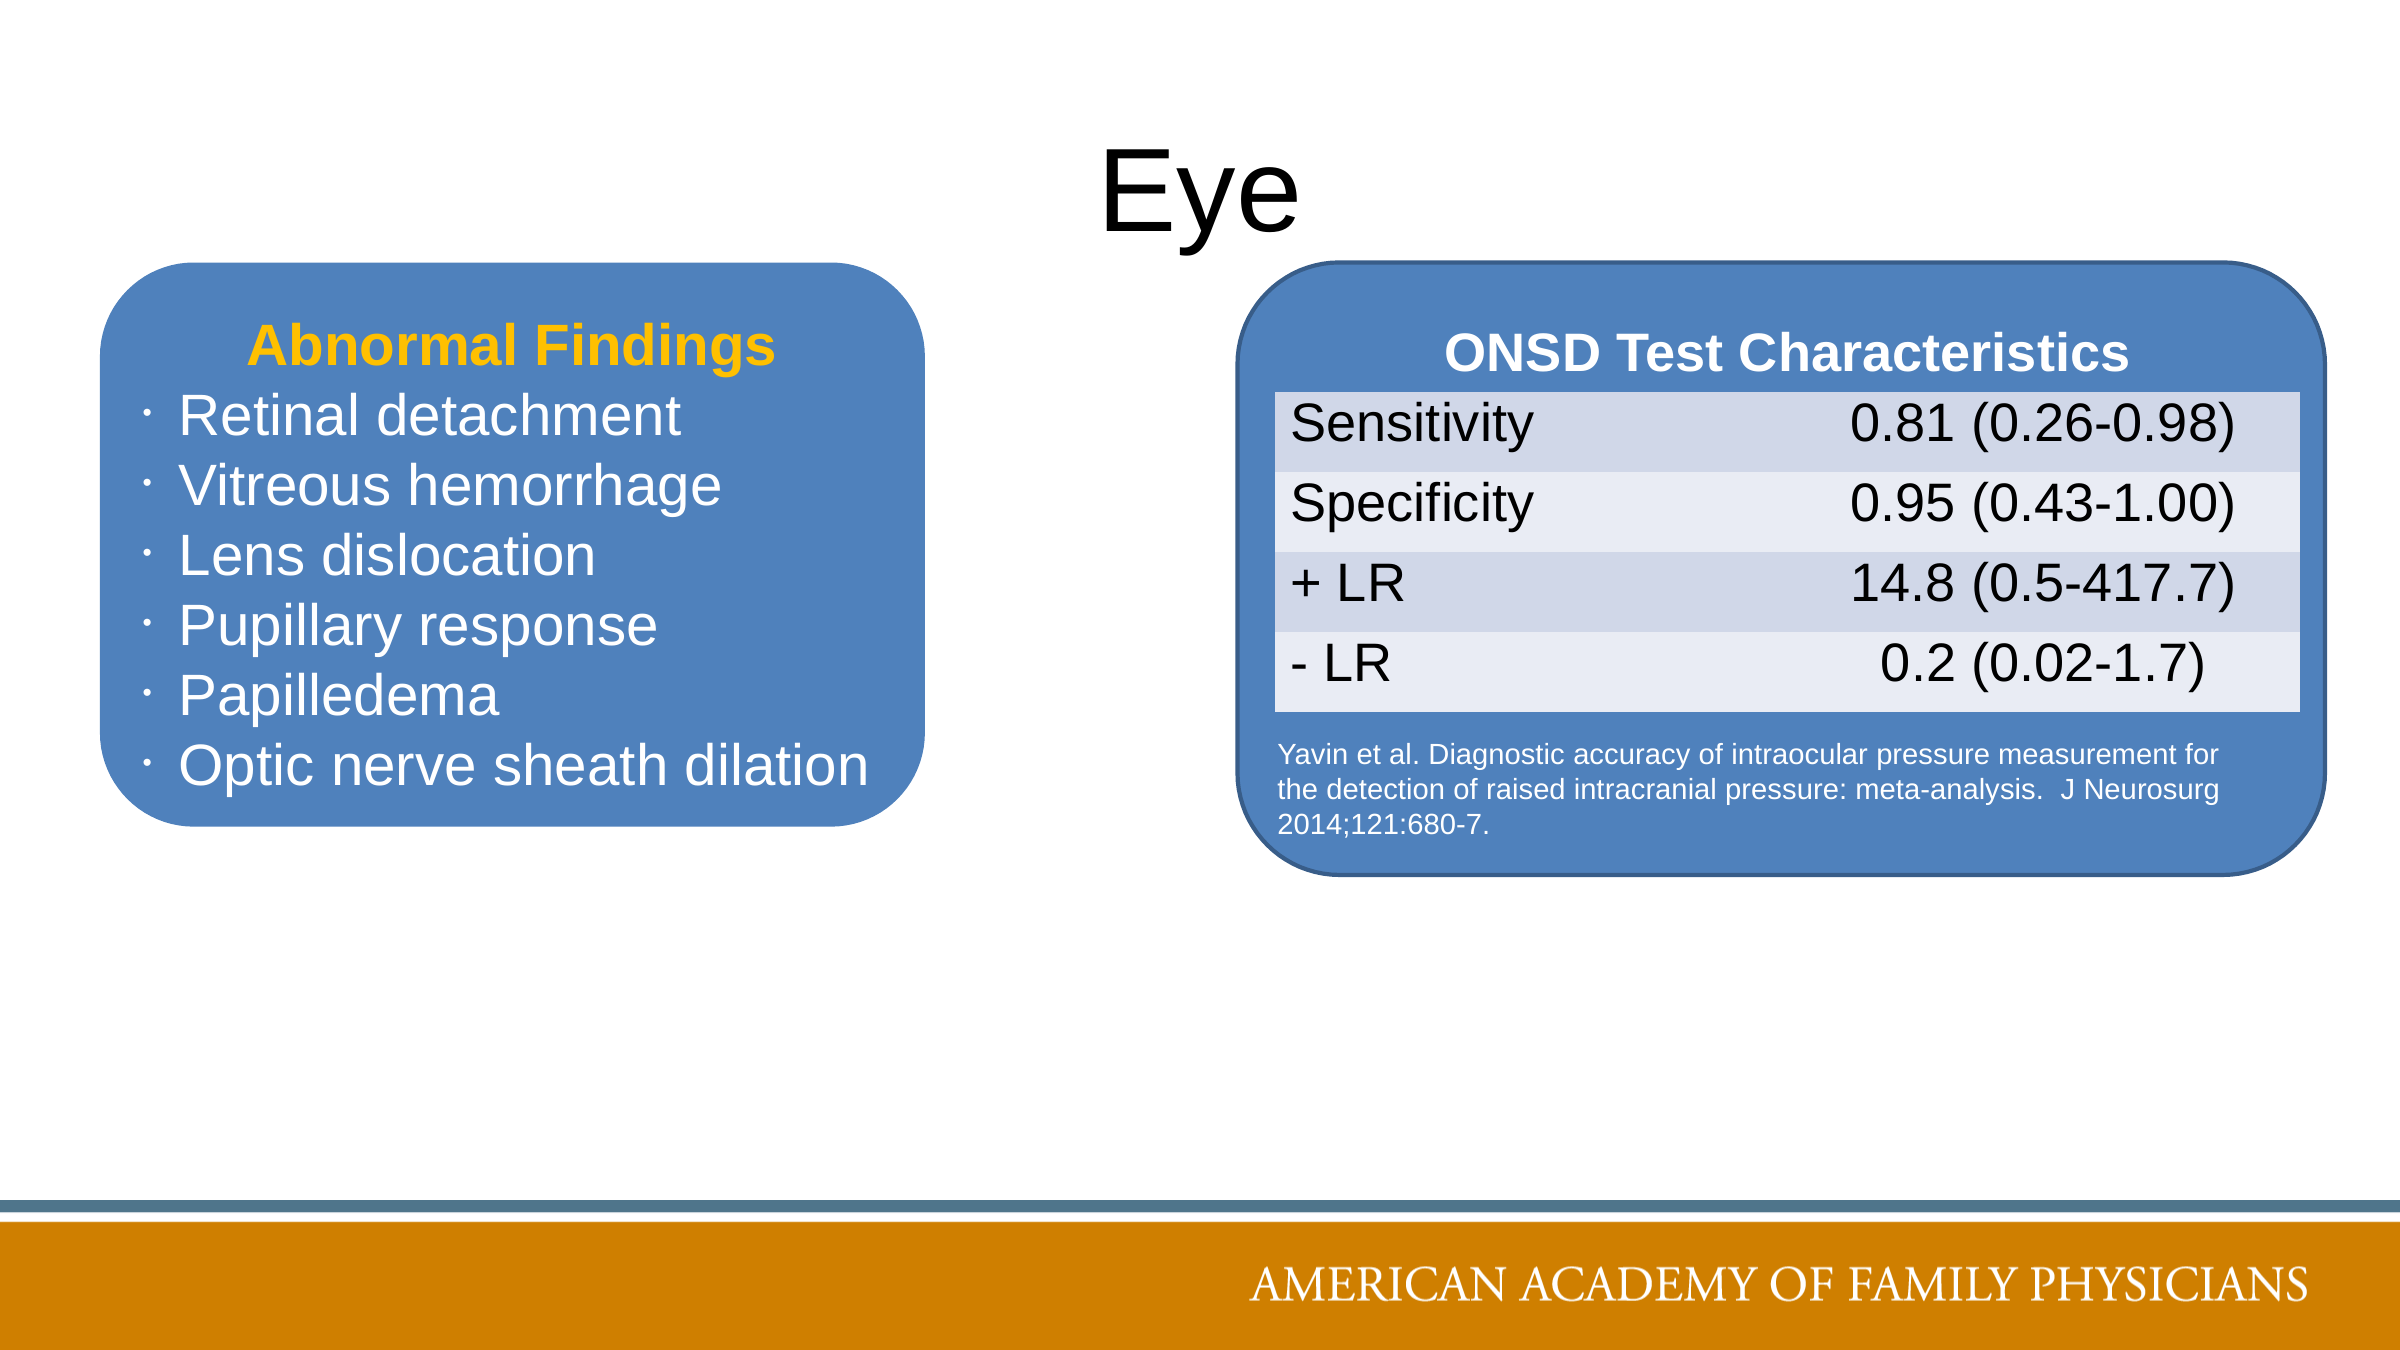

Eye
Abnormal Findings
| ONSD Test Characteristics | |
| --- | --- |
| Sensitivity | 0.81 (0.26-0.98) |
| Specificity | 0.95 (0.43-1.00) |
| + LR | 14.8 (0.5-417.7) |
| - LR | 0.2 (0.02-1.7) |
Retinal detachment
Vitreous hemorrhage
Lens dislocation
Pupillary response
Papilledema
Optic nerve sheath dilation
Yavin et al. Diagnostic accuracy of intraocular pressure measurement for the detection of raised intracranial pressure: meta-analysis. J Neurosurg 2014;121:680-7.